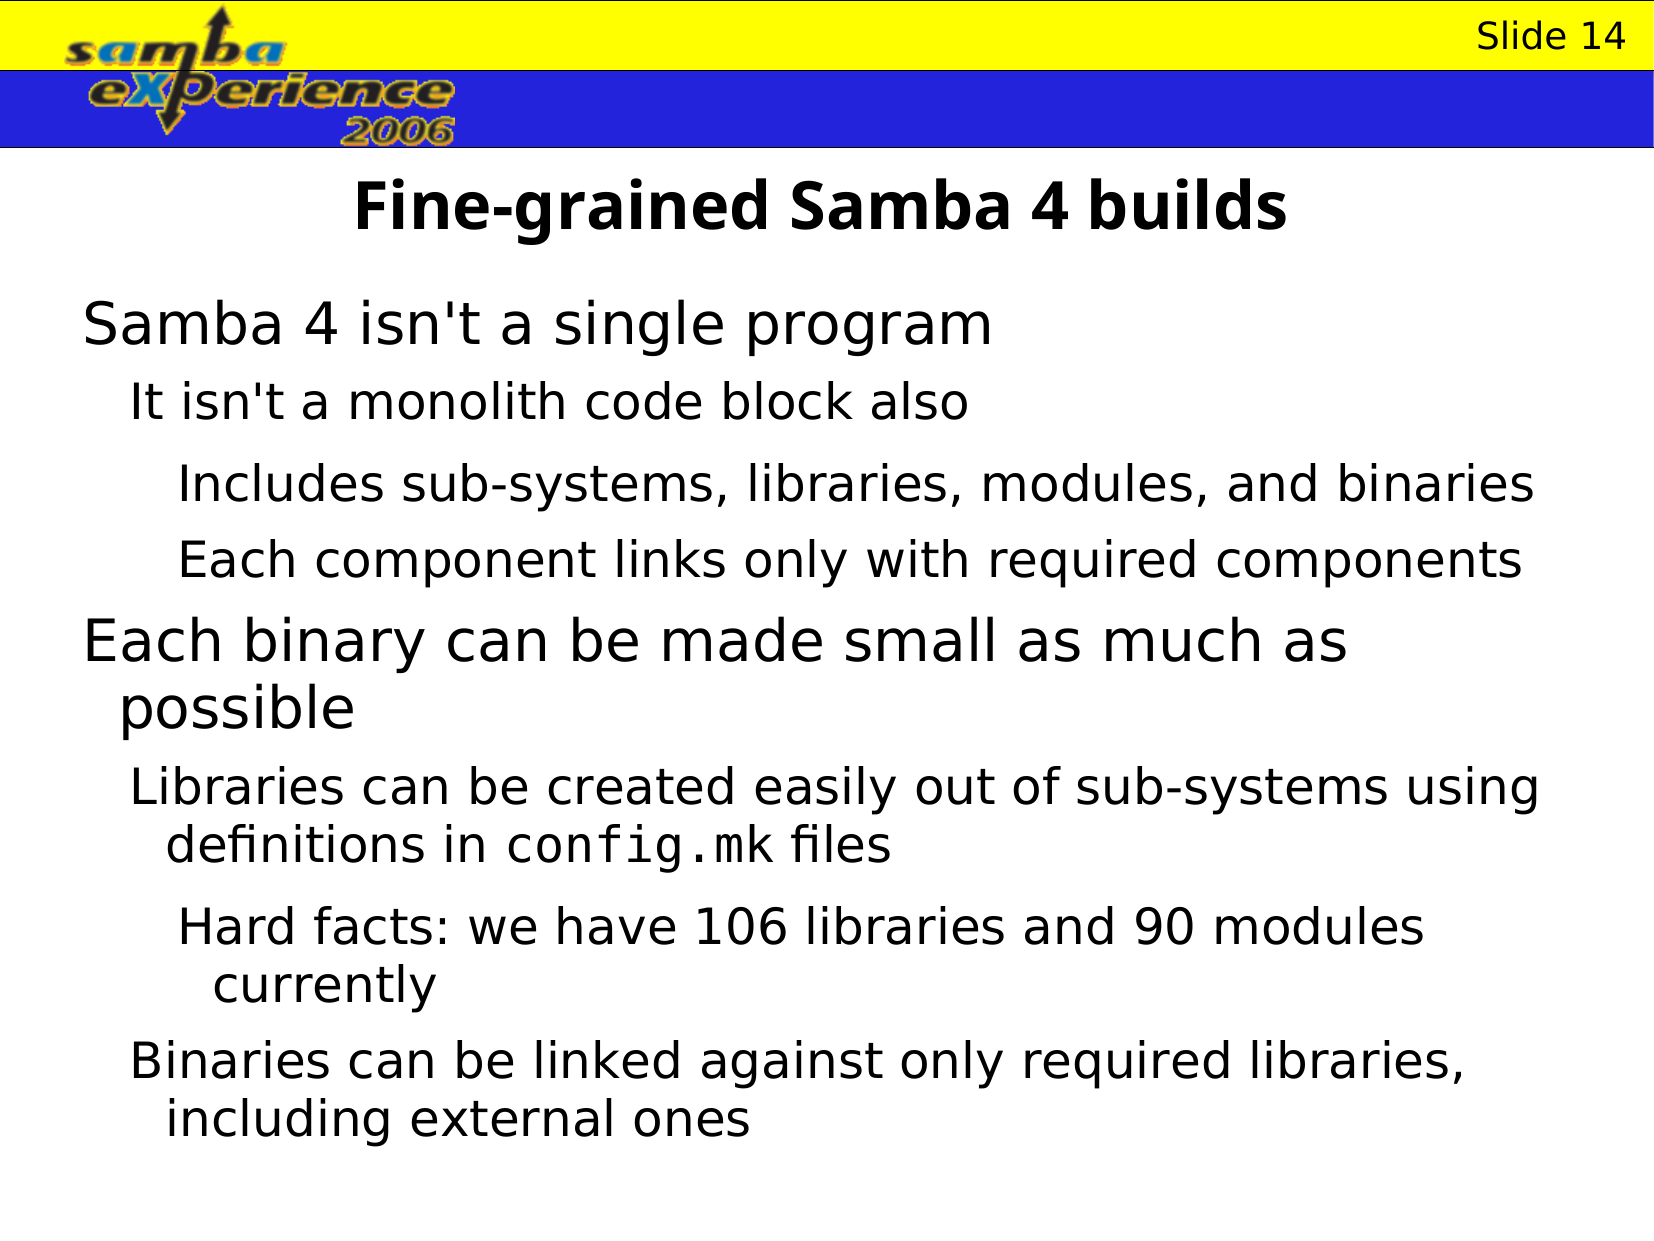

# Fine-grained Samba 4 builds
Samba 4 isn't a single program
It isn't a monolith code block also
Includes sub-systems, libraries, modules, and binaries
Each component links only with required components
Each binary can be made small as much as possible
Libraries can be created easily out of sub-systems using definitions in config.mk files
Hard facts: we have 106 libraries and 90 modules currently
Binaries can be linked against only required libraries, including external ones